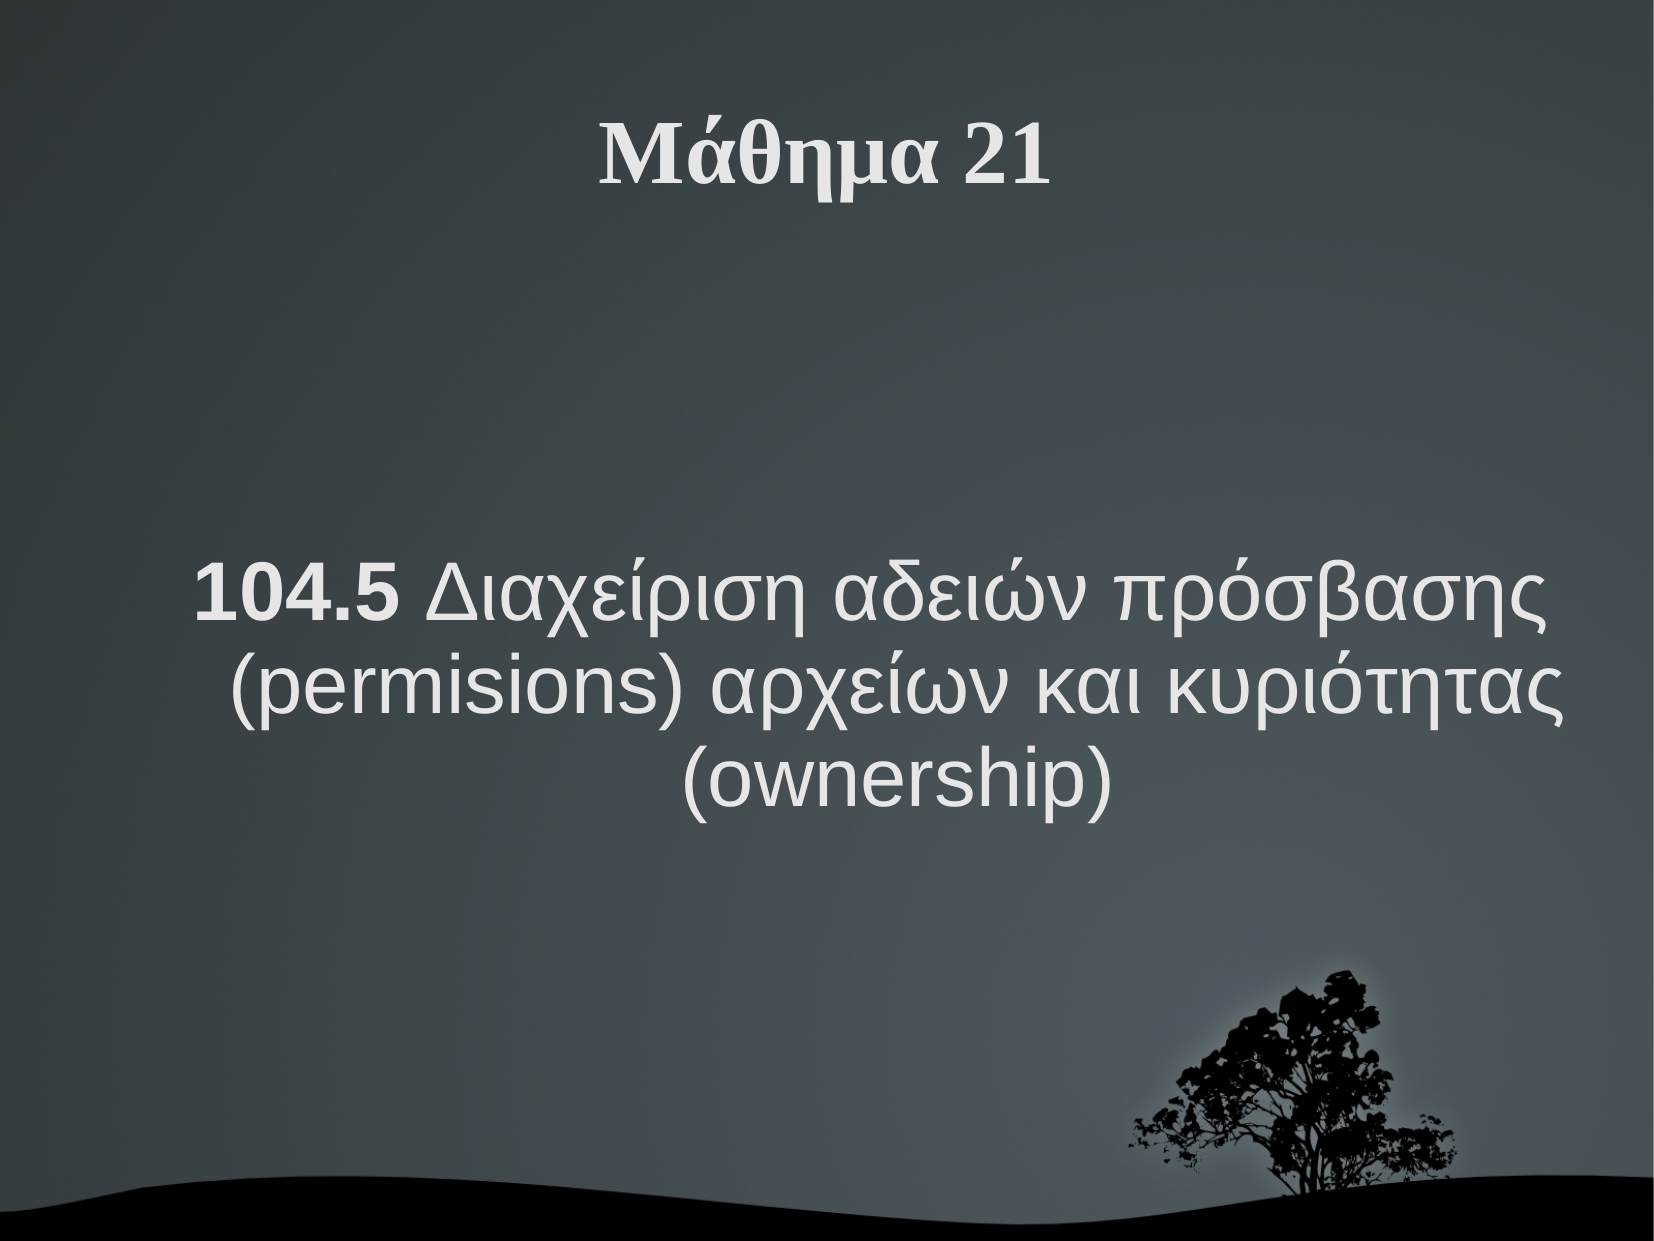

# Μάθημα 21
104.5 Διαχείριση αδειών πρόσβασης (permisions) αρχείων και κυριότητας (ownership)